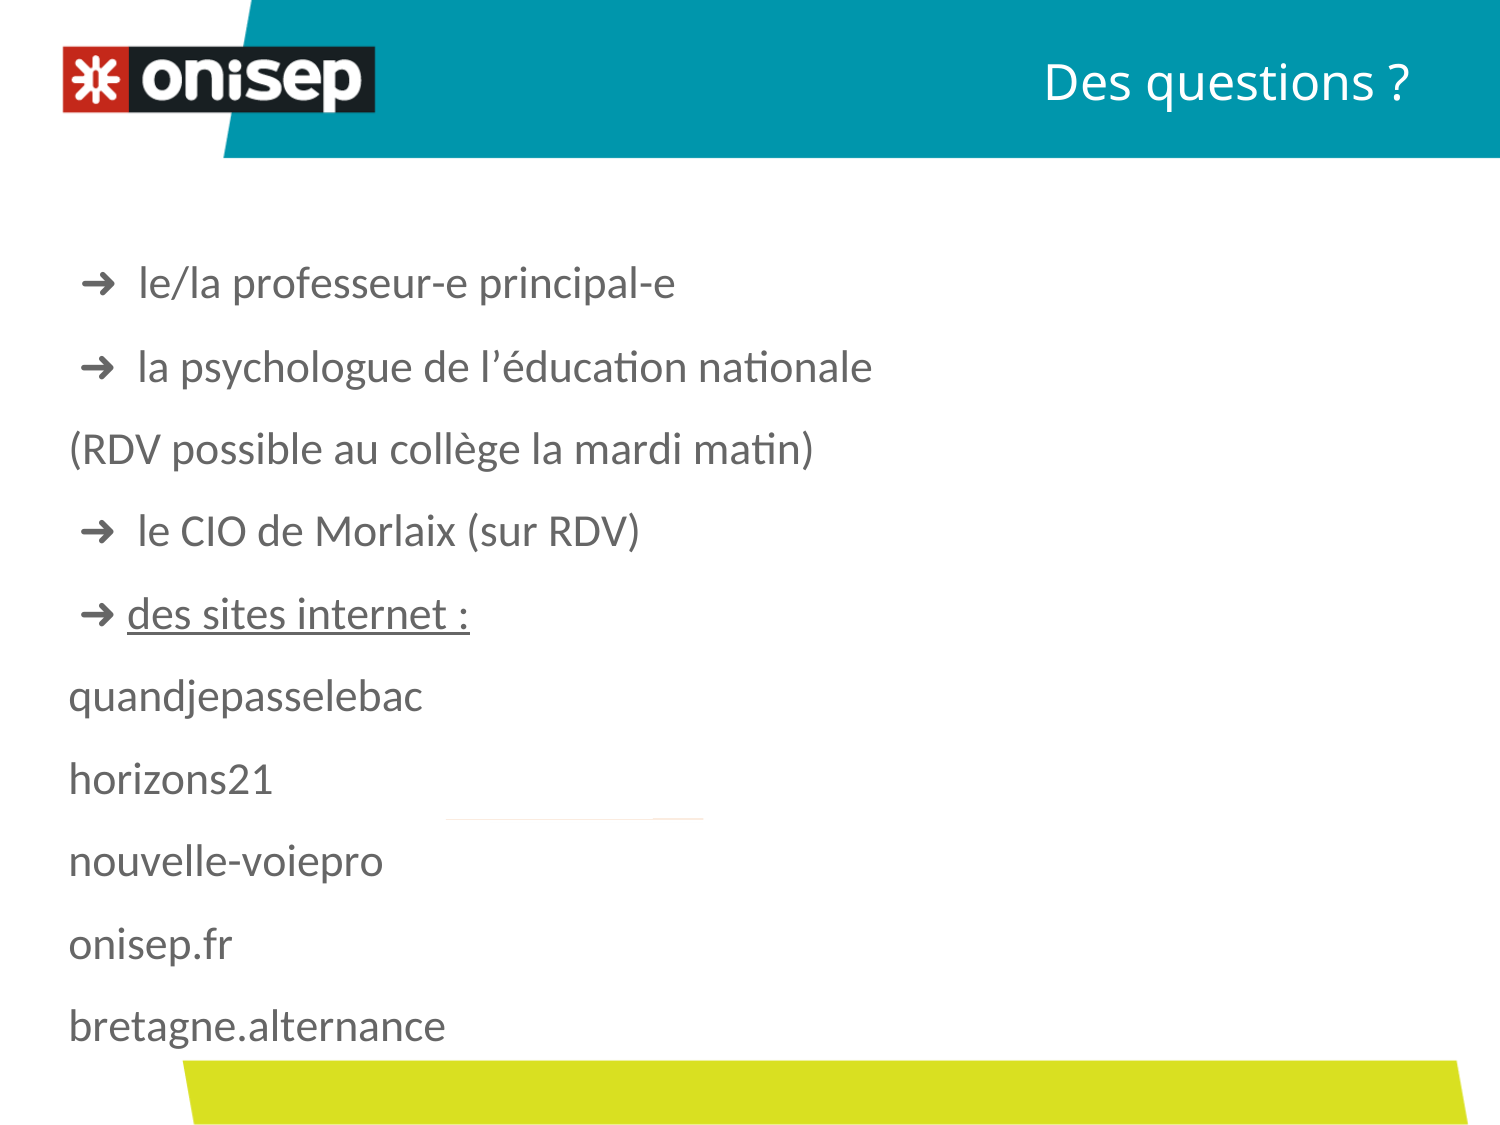

Des questions ?
 ➜ le/la professeur-e principal-e
 ➜ la psychologue de l’éducation nationale (RDV possible au collège la mardi matin)
 ➜ le CIO de Morlaix (sur RDV)
 ➜ des sites internet :
quandjepasselebac
horizons21
nouvelle-voiepro
onisep.fr
bretagne.alternance